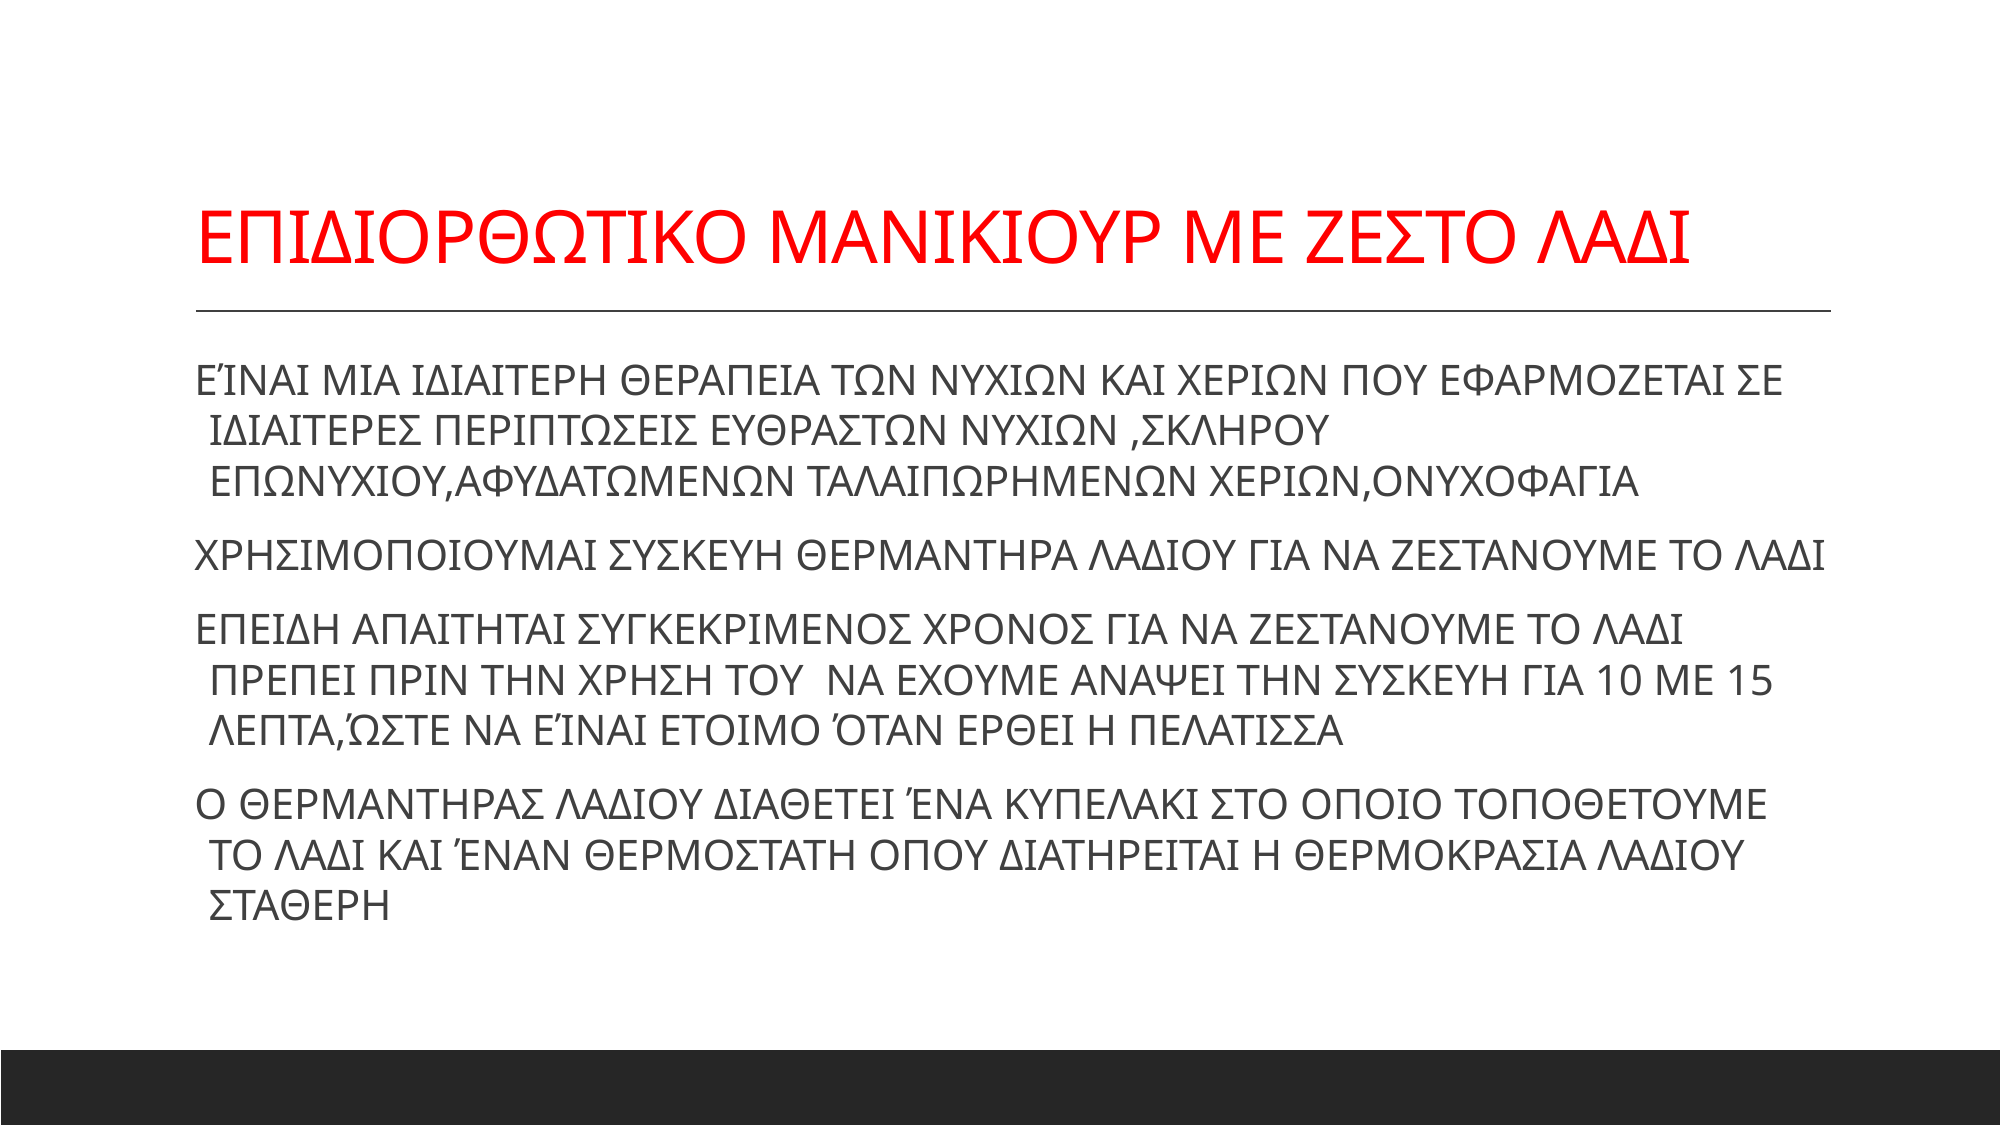

# ΕΠΙΔΙΟΡΘΩΤΙΚΟ ΜΑΝΙΚΙΟΥΡ ΜΕ ΖΕΣΤΟ ΛΑΔΙ
ΕΊΝΑΙ ΜΙΑ ΙΔΙΑΙΤΕΡΗ ΘΕΡΑΠΕΙΑ ΤΩΝ ΝΥΧΙΩΝ ΚΑΙ ΧΕΡΙΩΝ ΠΟΥ ΕΦΑΡΜΟΖΕΤΑΙ ΣΕ ΙΔΙΑΙΤΕΡΕΣ ΠΕΡΙΠΤΩΣΕΙΣ ΕΥΘΡΑΣΤΩΝ ΝΥΧΙΩΝ ,ΣΚΛΗΡΟΥ ΕΠΩΝΥΧΙΟΥ,ΑΦΥΔΑΤΩΜΕΝΩΝ ΤΑΛΑΙΠΩΡΗΜΕΝΩΝ ΧΕΡΙΩΝ,ΟΝΥΧΟΦΑΓΙΑ
ΧΡΗΣΙΜΟΠΟΙΟΥΜΑΙ ΣΥΣΚΕΥΗ ΘΕΡΜΑΝΤΗΡΑ ΛΑΔΙΟΥ ΓΙΑ ΝΑ ΖΕΣΤΑΝΟΥΜΕ ΤΟ ΛΑΔΙ
ΕΠΕΙΔΗ ΑΠΑΙΤΗΤΑΙ ΣΥΓΚΕΚΡΙΜΕΝΟΣ ΧΡΟΝΟΣ ΓΙΑ ΝΑ ΖΕΣΤΑΝΟΥΜΕ ΤΟ ΛΑΔΙ ΠΡΕΠΕΙ ΠΡΙΝ ΤΗΝ ΧΡΗΣΗ ΤΟΥ ΝΑ ΕΧΟΥΜΕ ΑΝΑΨΕΙ ΤΗΝ ΣΥΣΚΕΥΗ ΓΙΑ 10 ΜΕ 15 ΛΕΠΤΑ,ΏΣΤΕ ΝΑ ΕΊΝΑΙ ΕΤΟΙΜΟ ΌΤΑΝ ΕΡΘΕΙ Η ΠΕΛΑΤΙΣΣΑ
Ο ΘΕΡΜΑΝΤΗΡΑΣ ΛΑΔΙΟΥ ΔΙΑΘΕΤΕΙ ΈΝΑ ΚΥΠΕΛΑΚΙ ΣΤΟ ΟΠΟΙΟ ΤΟΠΟΘΕΤΟΥΜΕ ΤΟ ΛΑΔΙ ΚΑΙ ΈΝΑΝ ΘΕΡΜΟΣΤΑΤΗ ΟΠΟΥ ΔΙΑΤΗΡΕΙΤΑΙ Η ΘΕΡΜΟΚΡΑΣΙΑ ΛΑΔΙΟΥ ΣΤΑΘΕΡΗ